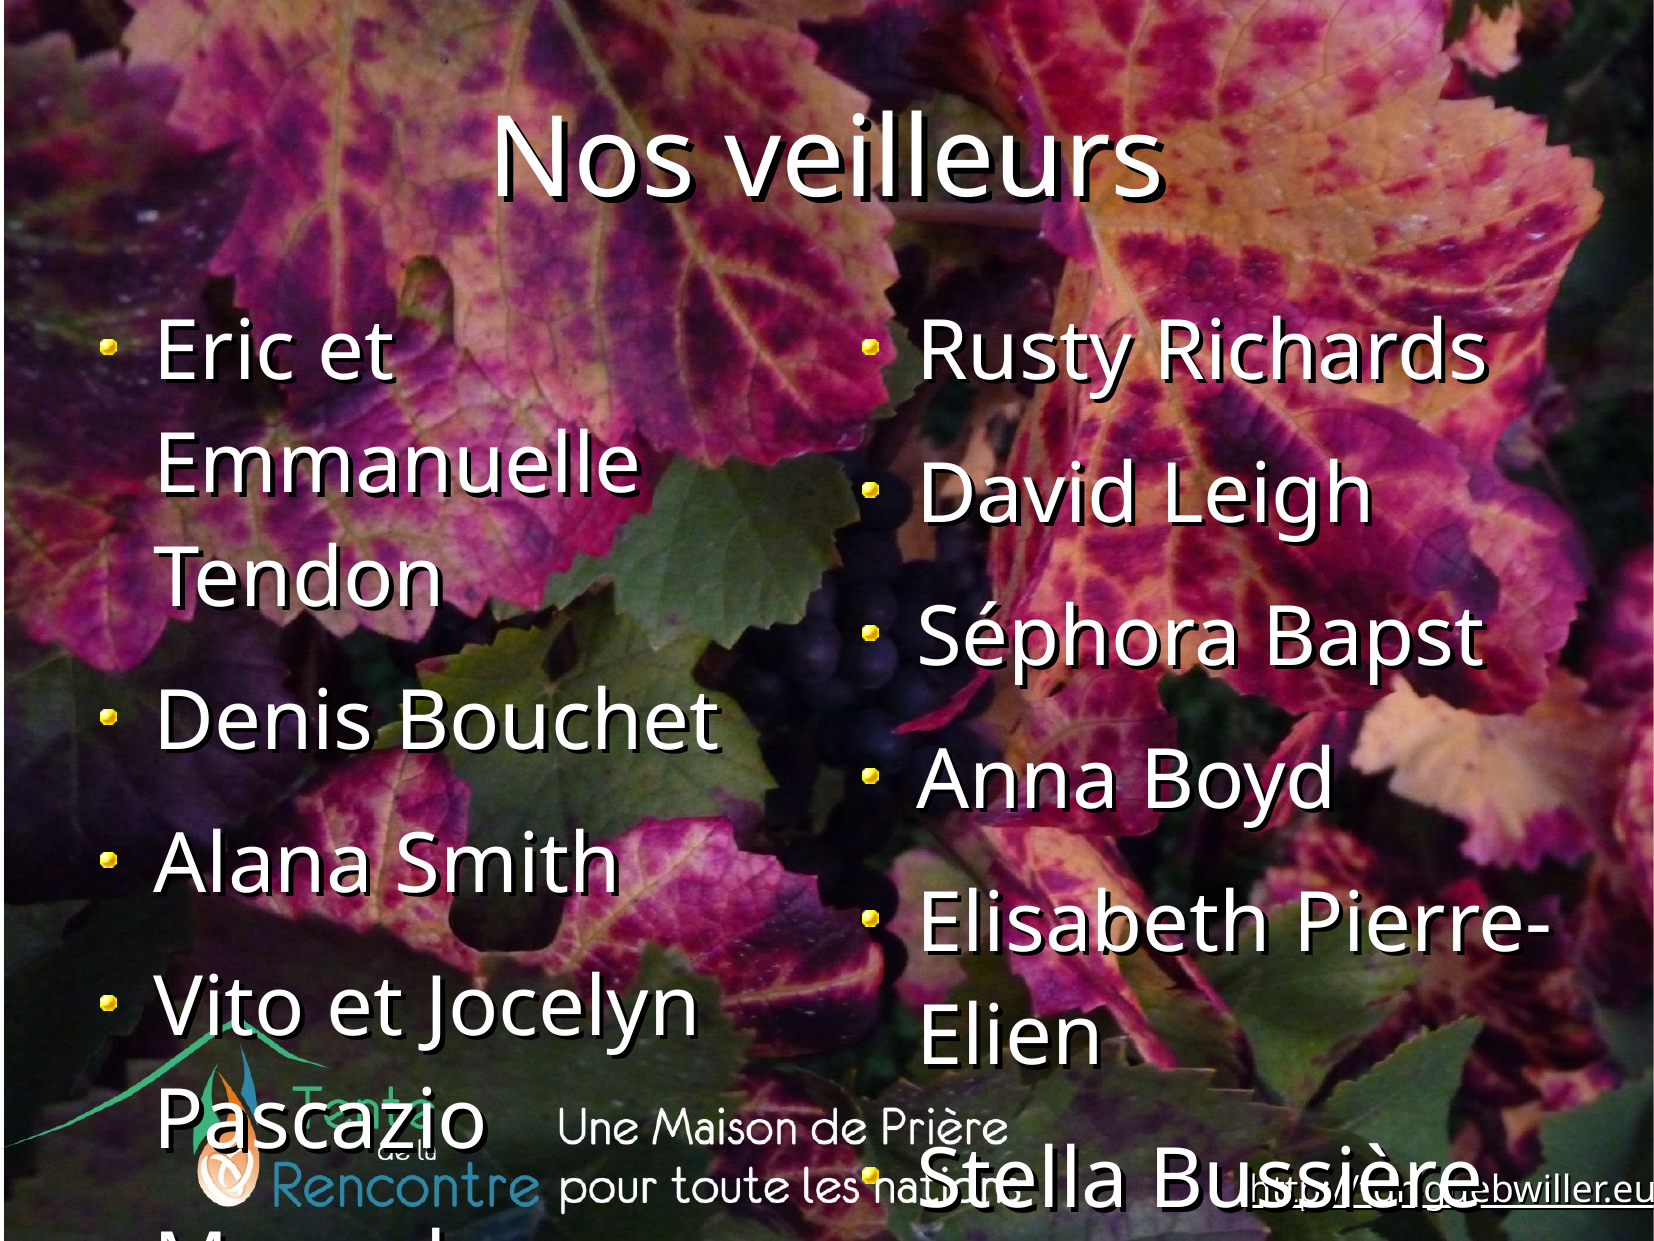

# Nos veilleurs
Eric et Emmanuelle Tendon
Denis Bouchet
Alana Smith
Vito et Jocelyn Pascazio
Manuela Bussière
Rusty Richards
David Leigh
Séphora Bapst
Anna Boyd
Elisabeth Pierre-Elien
Stella Bussière
Claire Grunenberger